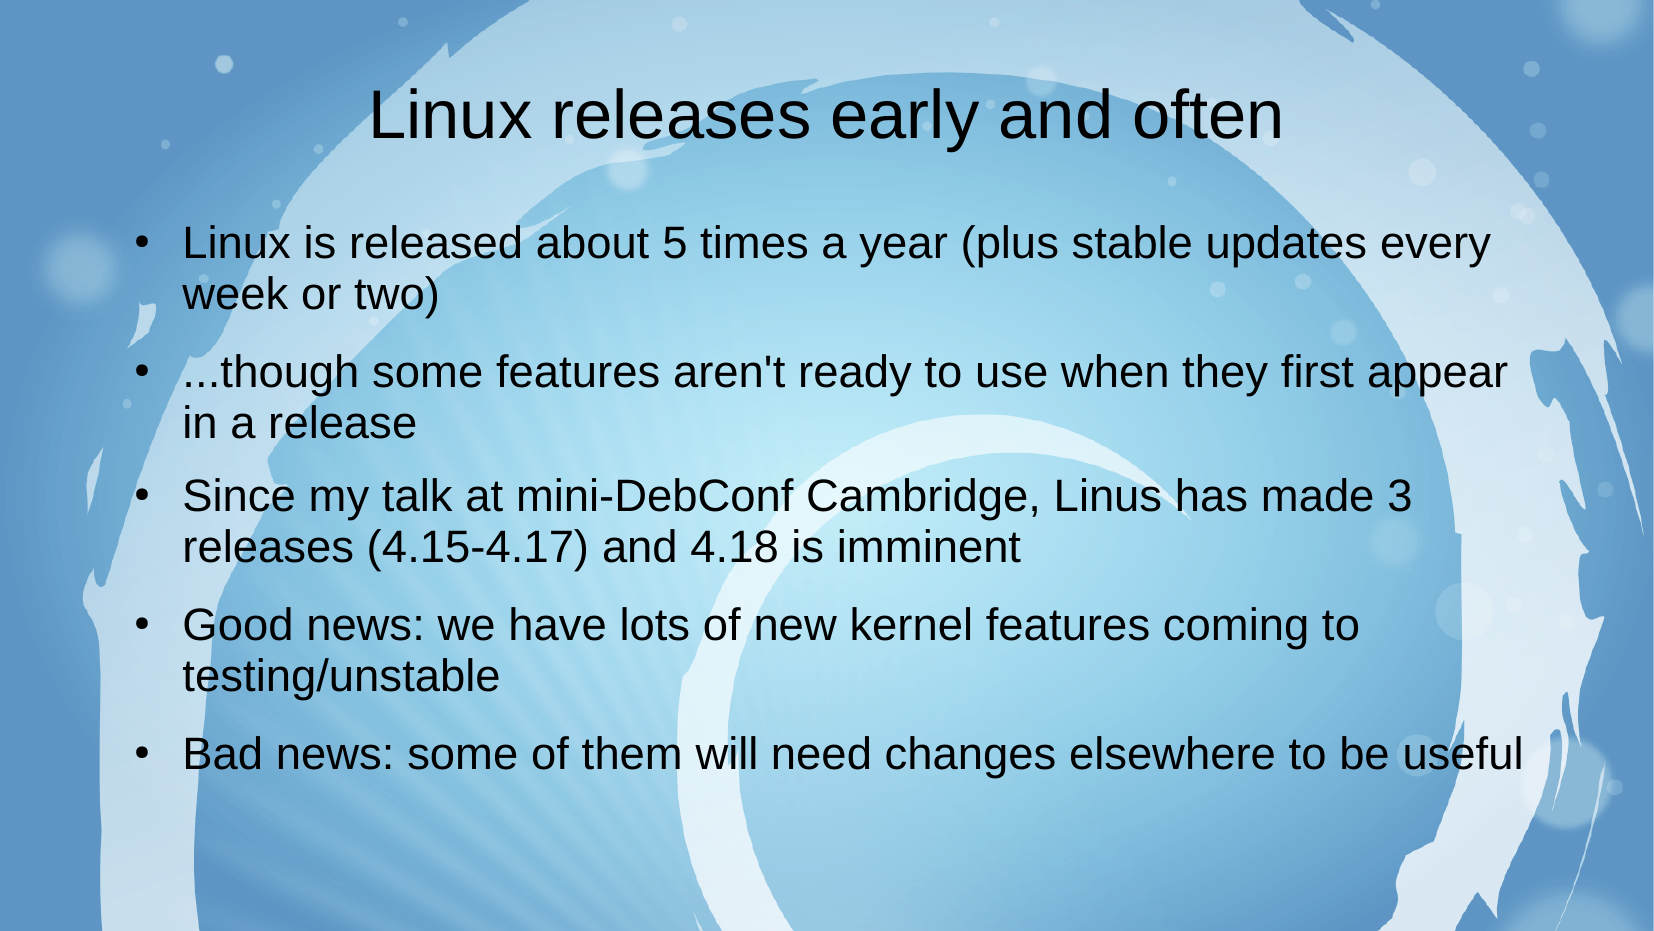

# Linux releases early and often
Linux is released about 5 times a year (plus stable updates every week or two)
...though some features aren't ready to use when they first appear in a release
Since my talk at mini-DebConf Cambridge, Linus has made 3 releases (4.15-4.17) and 4.18 is imminent
Good news: we have lots of new kernel features coming to testing/unstable
Bad news: some of them will need changes elsewhere to be useful